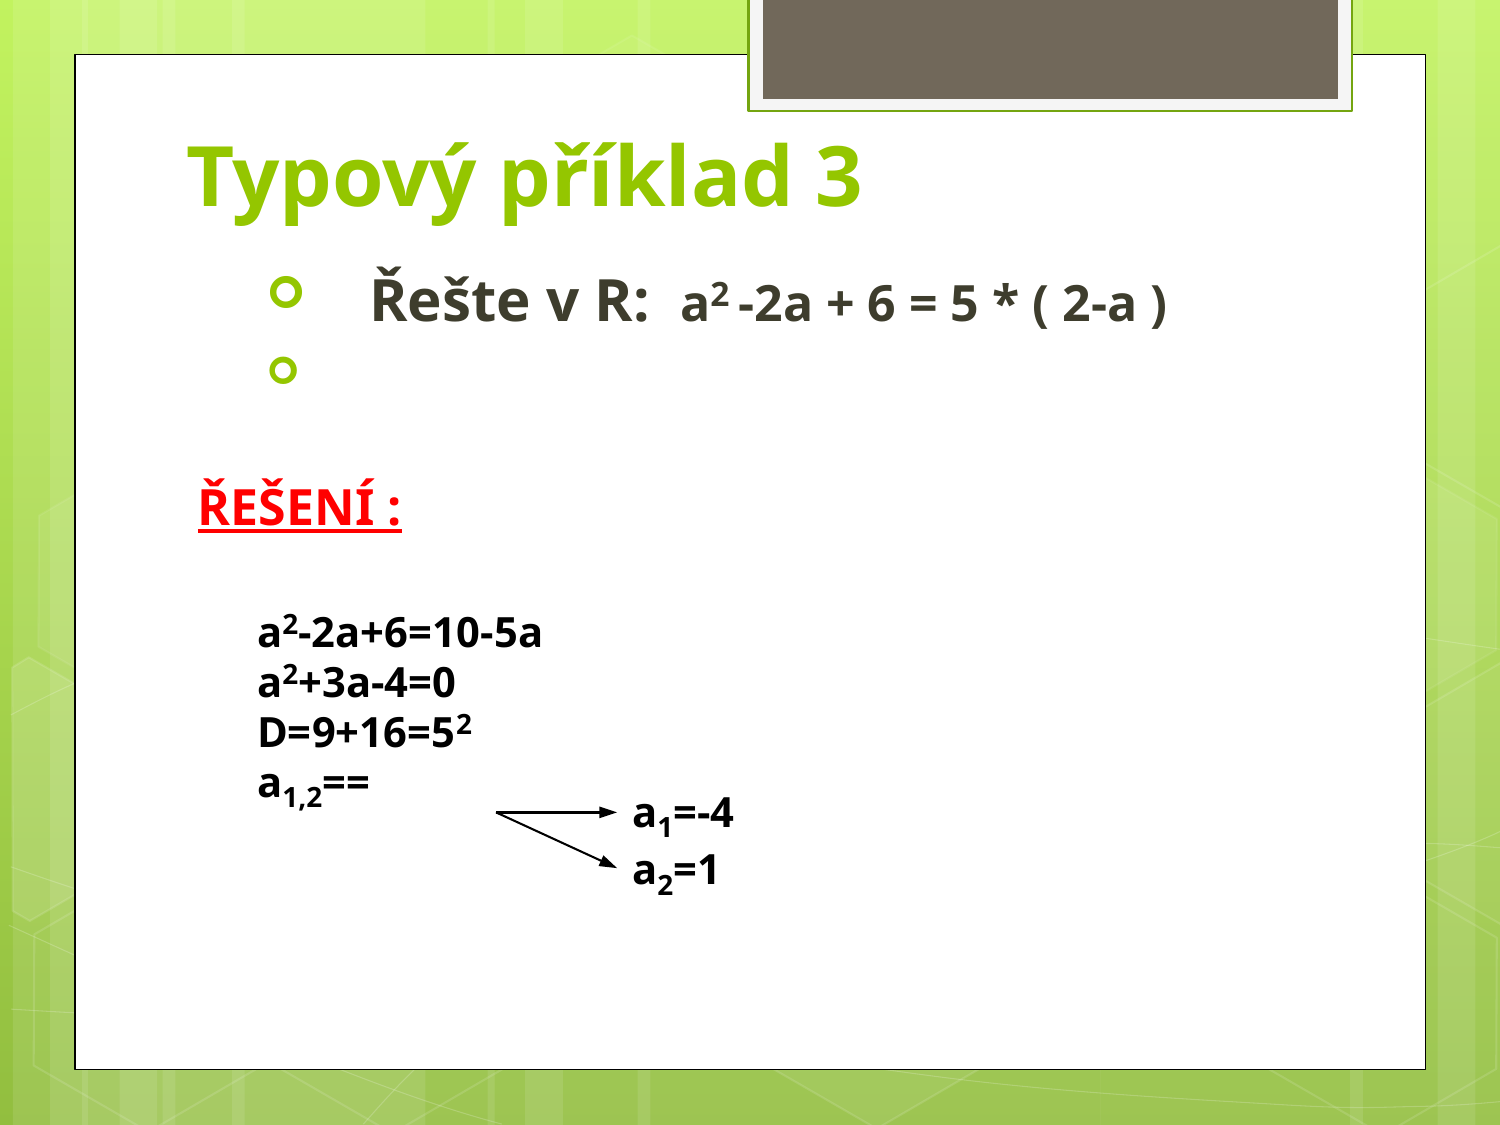

# Typový příklad 3
Řešte v R: a2 -2a + 6 = 5 * ( 2-a )
ŘEŠENÍ :
a2-2a+6=10-5a
a2+3a-4=0
D=9+16=52
a1,2==
a1=-4
a2=1